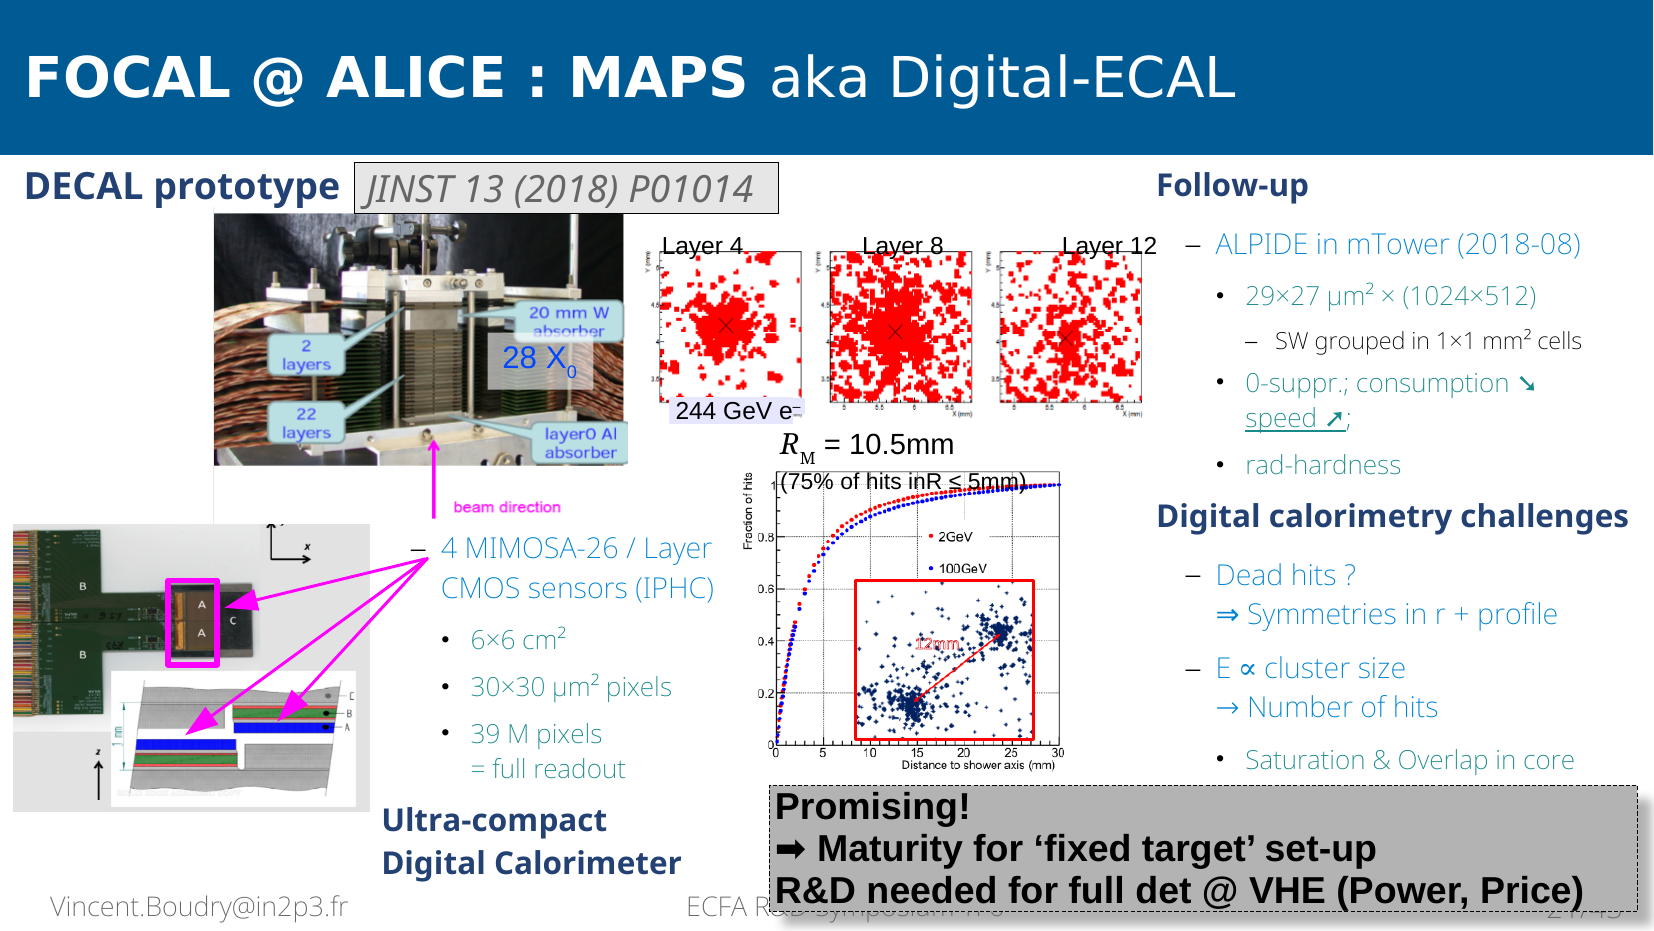

# FOCAL @ ALICE : MAPS aka Digital-ECAL
DECAL prototype
JINST 13 (2018) P01014
Follow-up
ALPIDE in mTower (2018-08)
29×27 μm² × (1024×512)
SW grouped in 1×1 mm² cells
0-suppr.; consumption ➘
speed ➚;
rad-hardness
Digital calorimetry challenges
Dead hits ?
⇒ Symmetries in r + profile
E ∝ cluster size
→ Number of hits
Saturation & Overlap in core
28 X0
RM = 10.5mm
(75% of hits inR ≤ 5mm)
4 MIMOSA-26 / Layer
CMOS sensors (IPHC)
6×6 cm²
30×30 μm² pixels
39 M pixels
= full readout
Ultra-compact
Digital Calorimeter
Promising!
➡︎ Maturity for ‘fixed target’ set-up
R&D needed for full det @ VHE (Power, Price)
Vincent.Boudry@in2p3.fr
ECFA R&D Symposium TF6
21